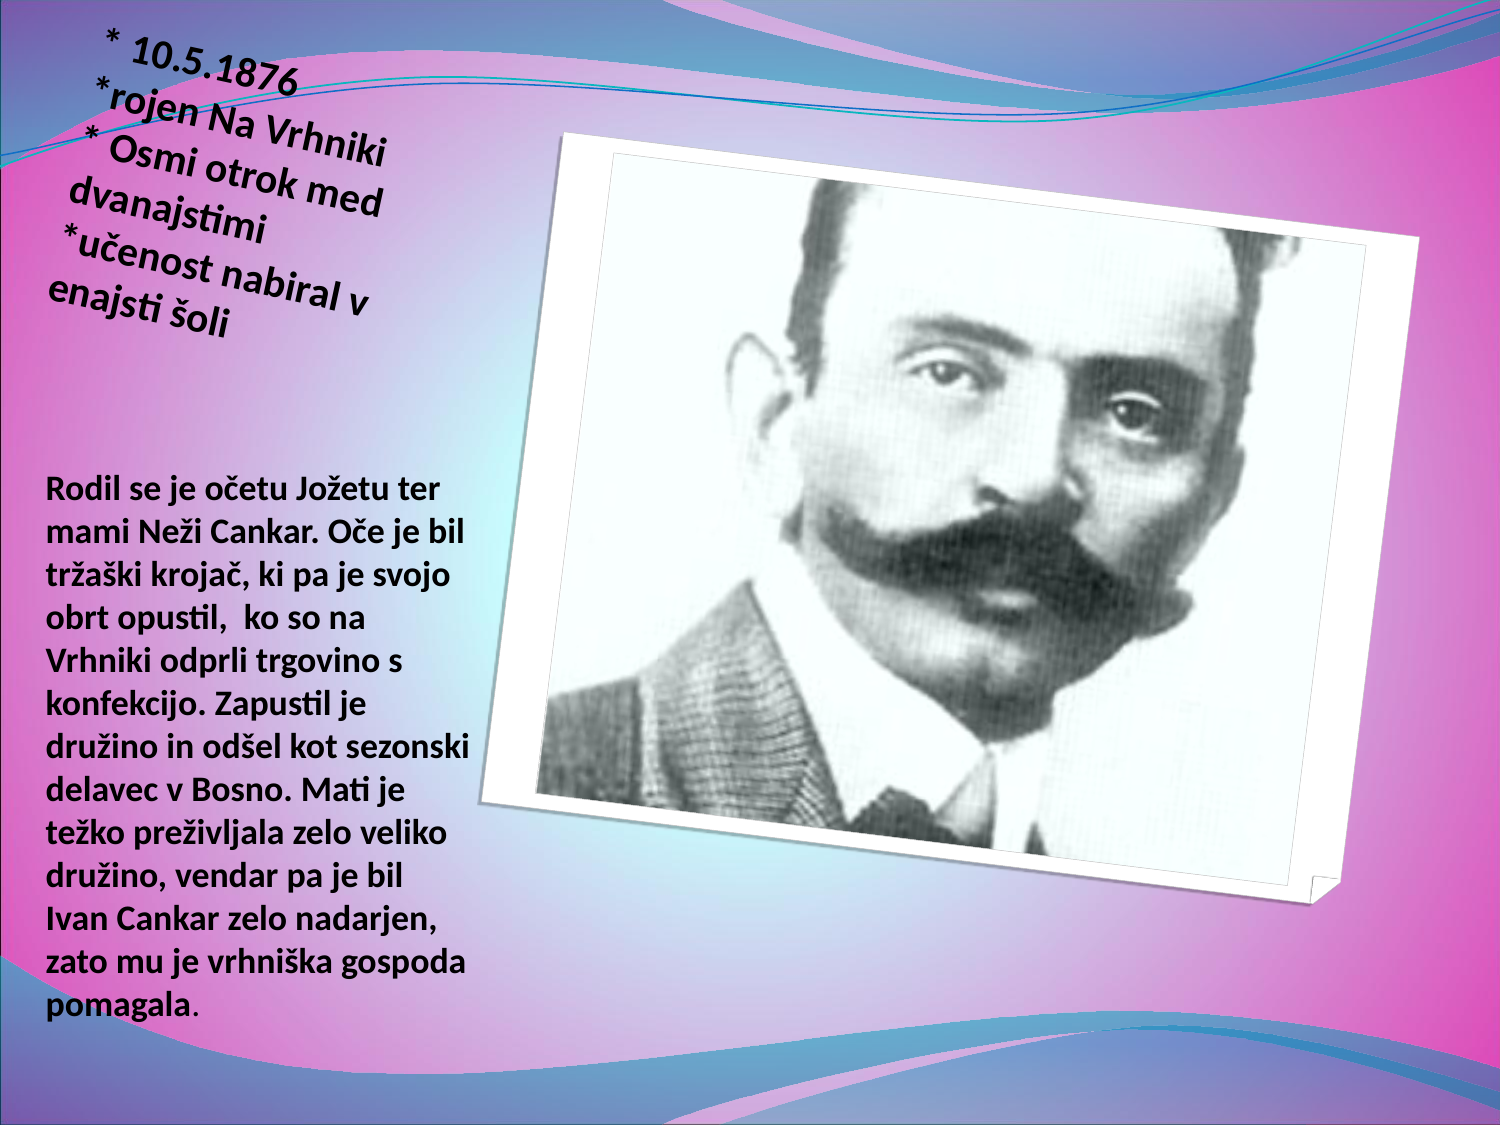

# * 10.5.1876 *rojen Na Vrhniki * Osmi otrok med dvanajstimi *učenost nabiral v enajsti šoli
Rodil se je očetu Jožetu ter mami Neži Cankar. Oče je bil tržaški krojač, ki pa je svojo obrt opustil,  ko so na Vrhniki odprli trgovino s konfekcijo. Zapustil je družino in odšel kot sezonski delavec v Bosno. Mati je težko preživljala zelo veliko družino, vendar pa je bil Ivan Cankar zelo nadarjen, zato mu je vrhniška gospoda pomagala.